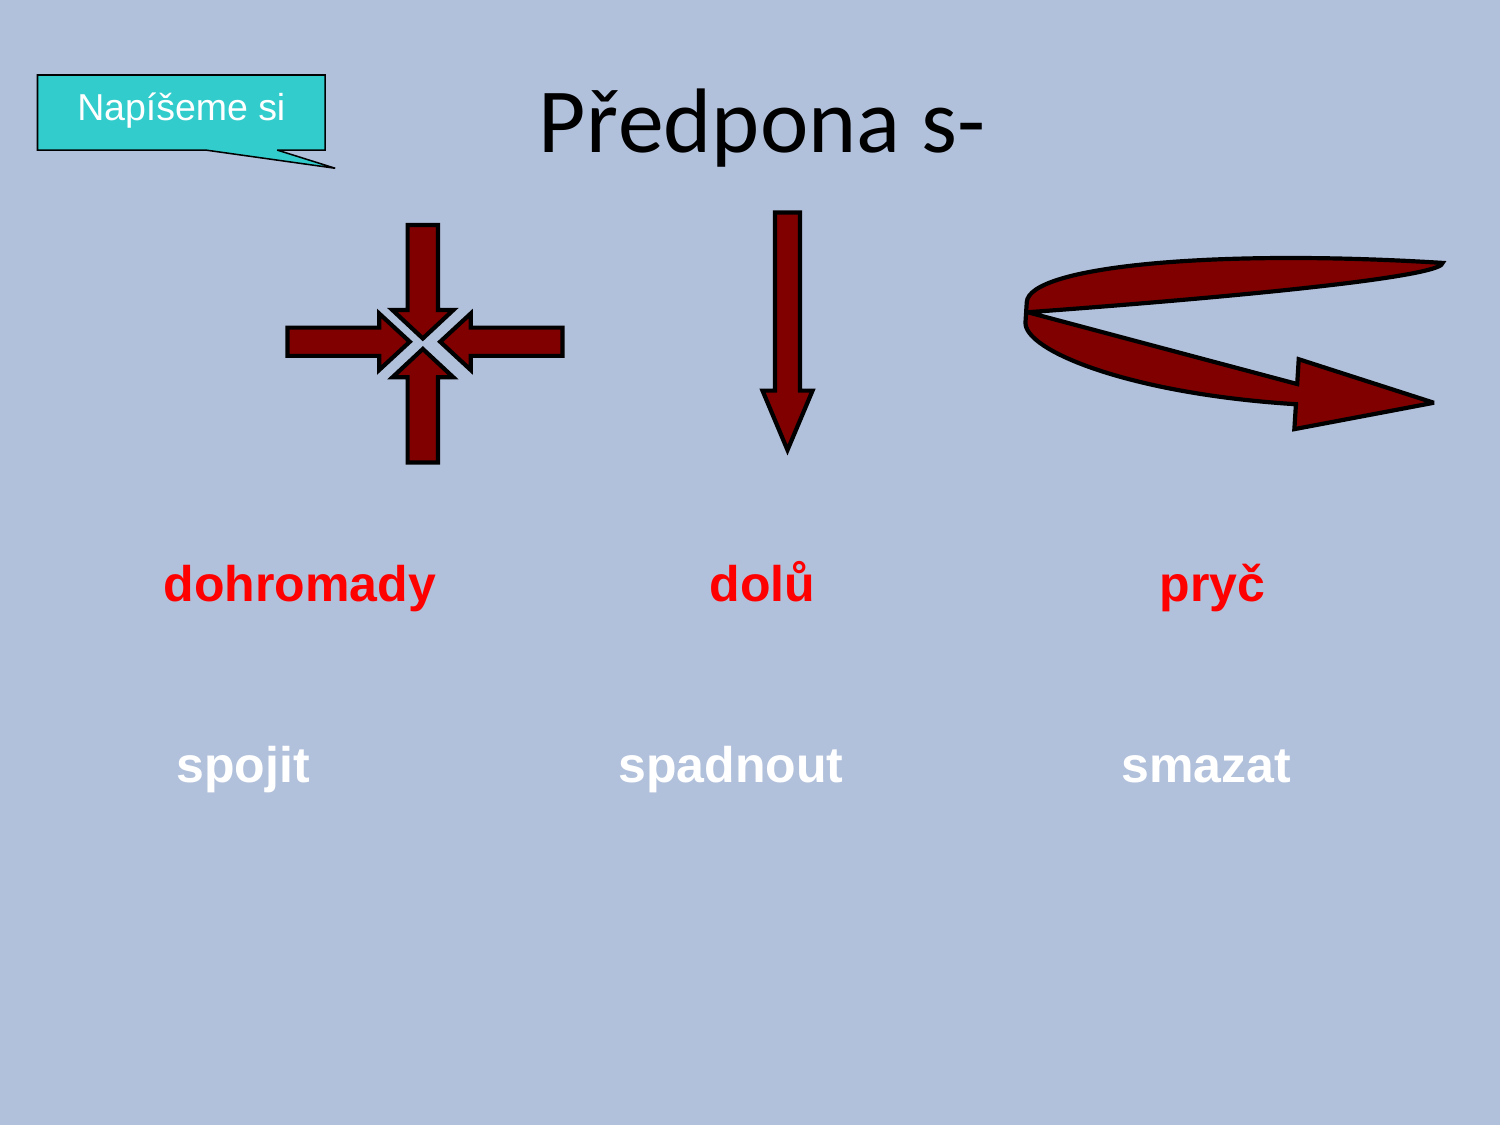

# Předpona s-
Napíšeme si
dohromady
dolů
pryč
spojit
spadnout
smazat